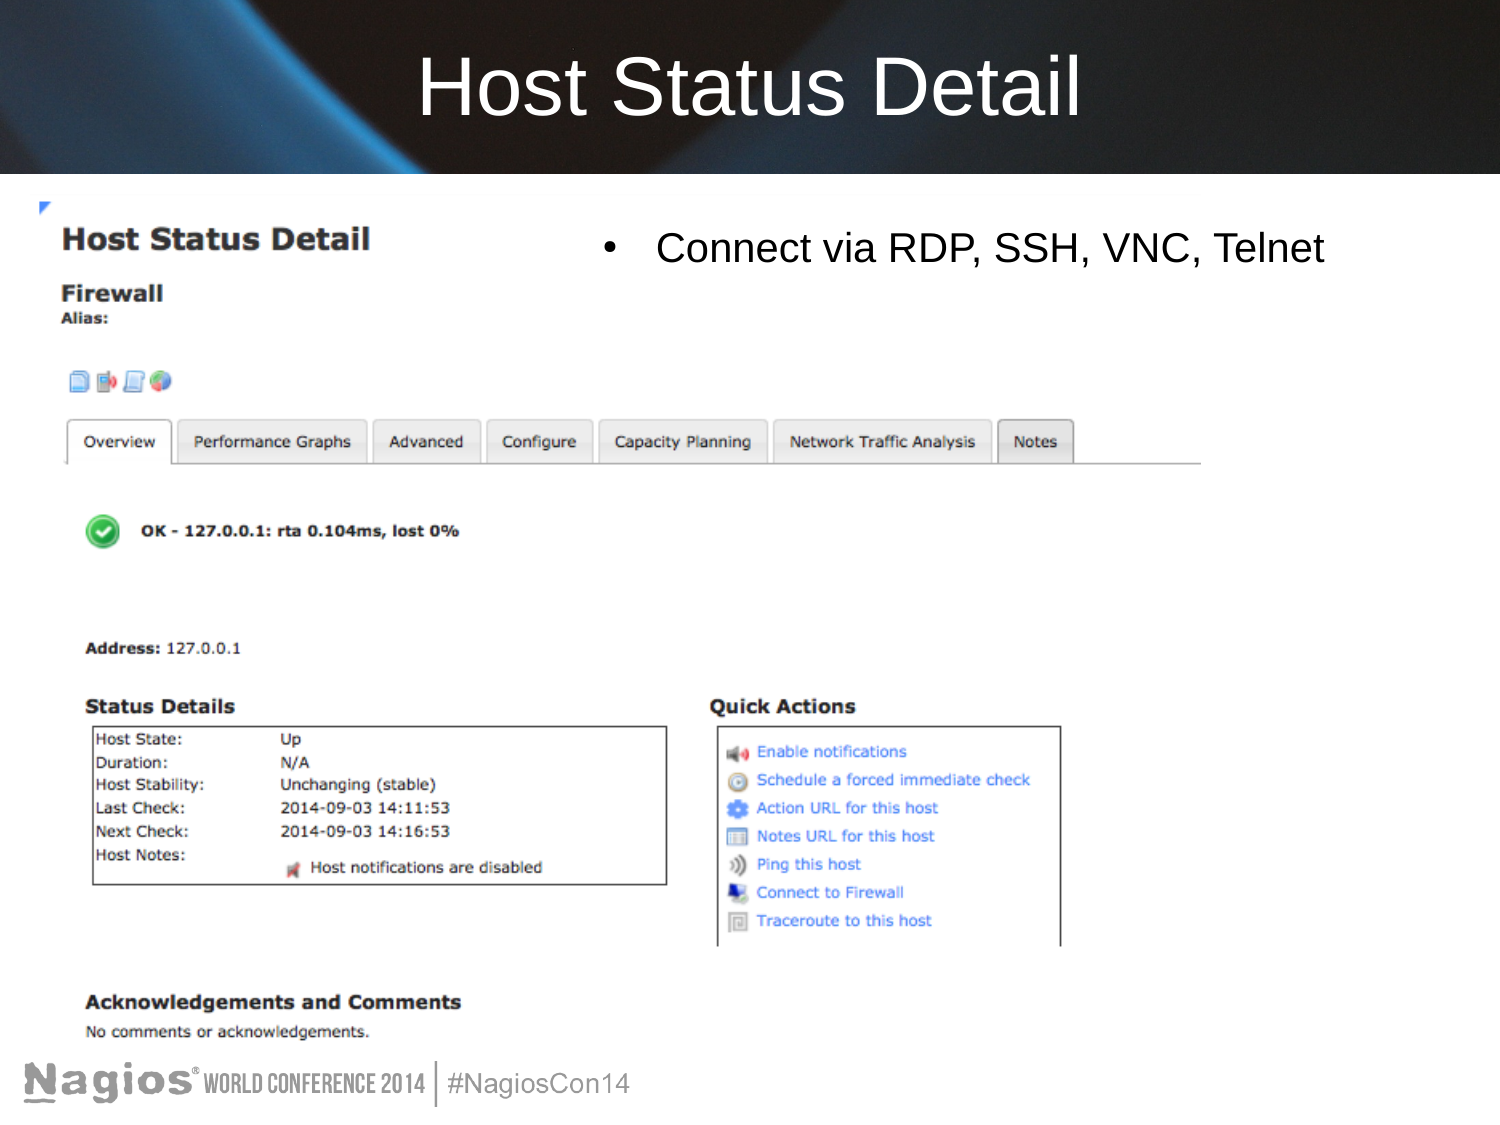

# Host Status Detail
Connect via RDP, SSH, VNC, Telnet